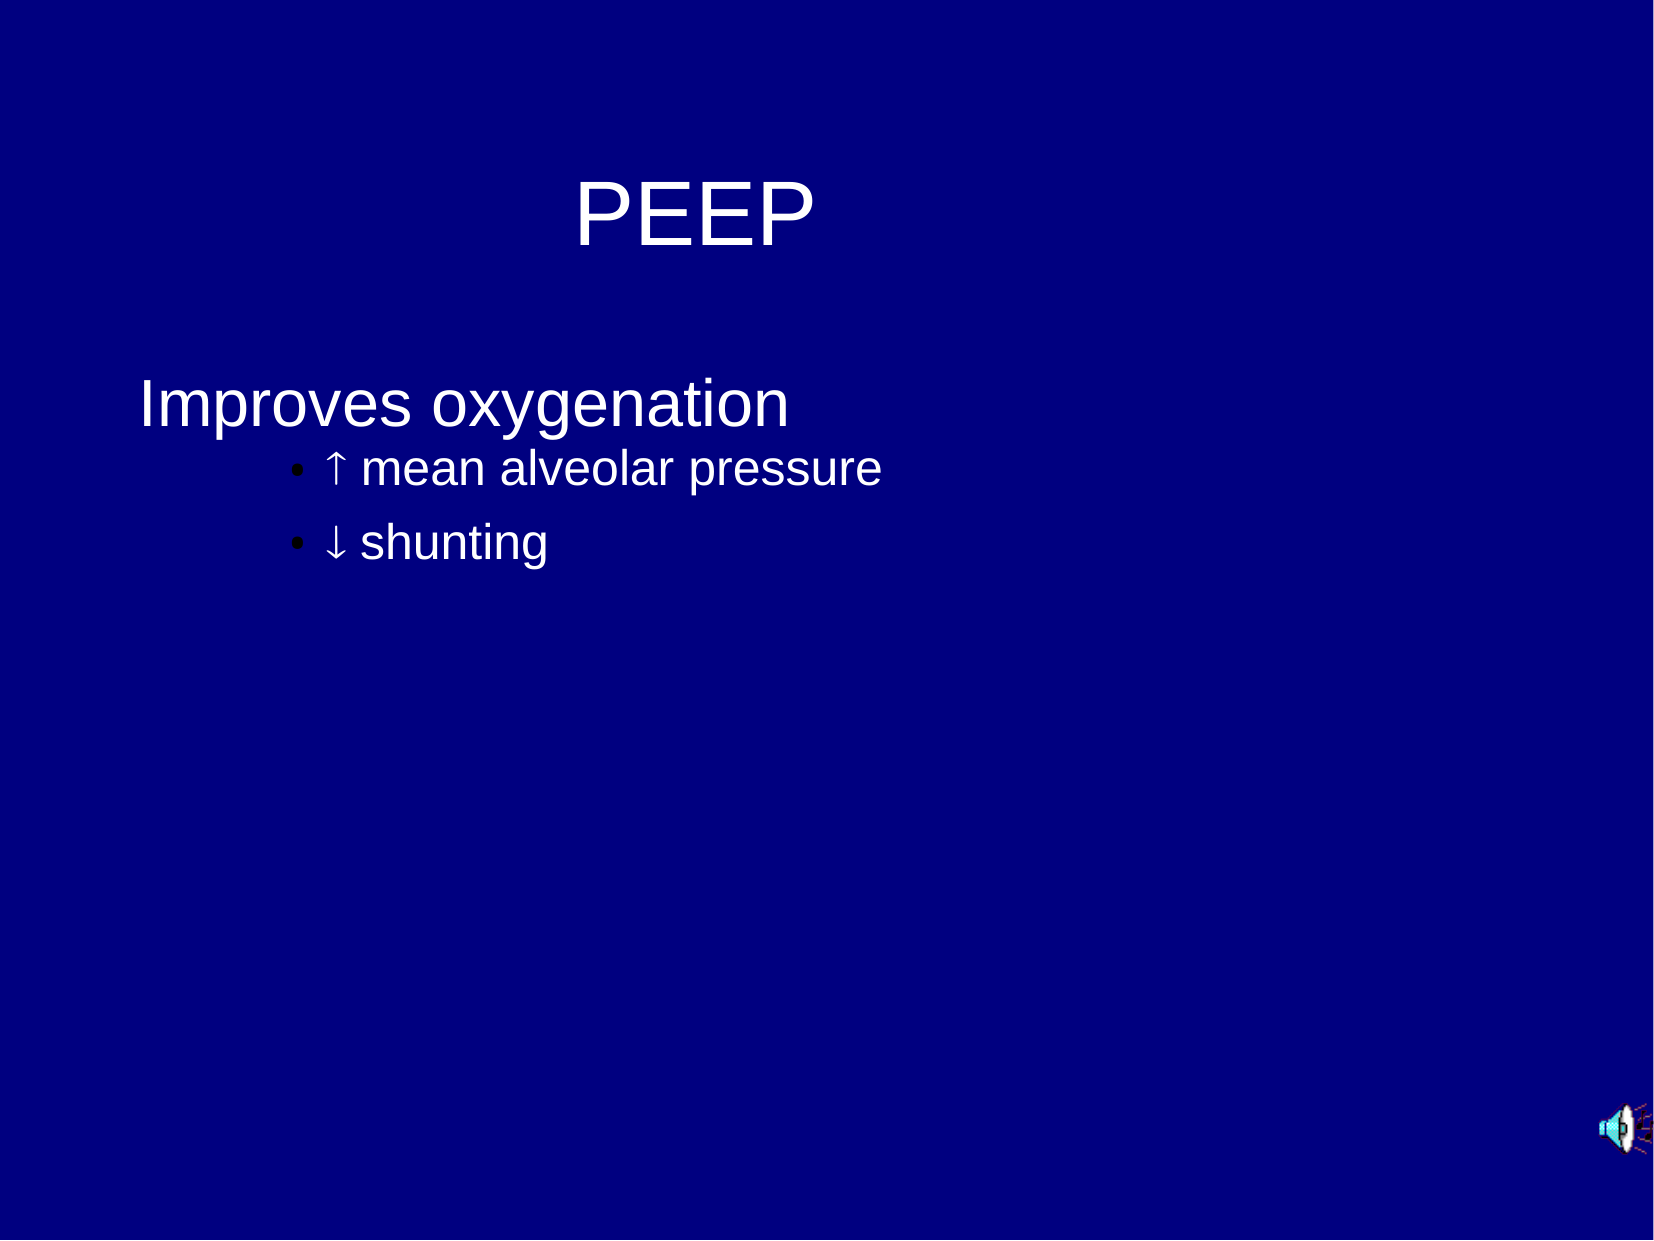

# PEEP
Improves oxygenation
 mean alveolar pressure
 shunting